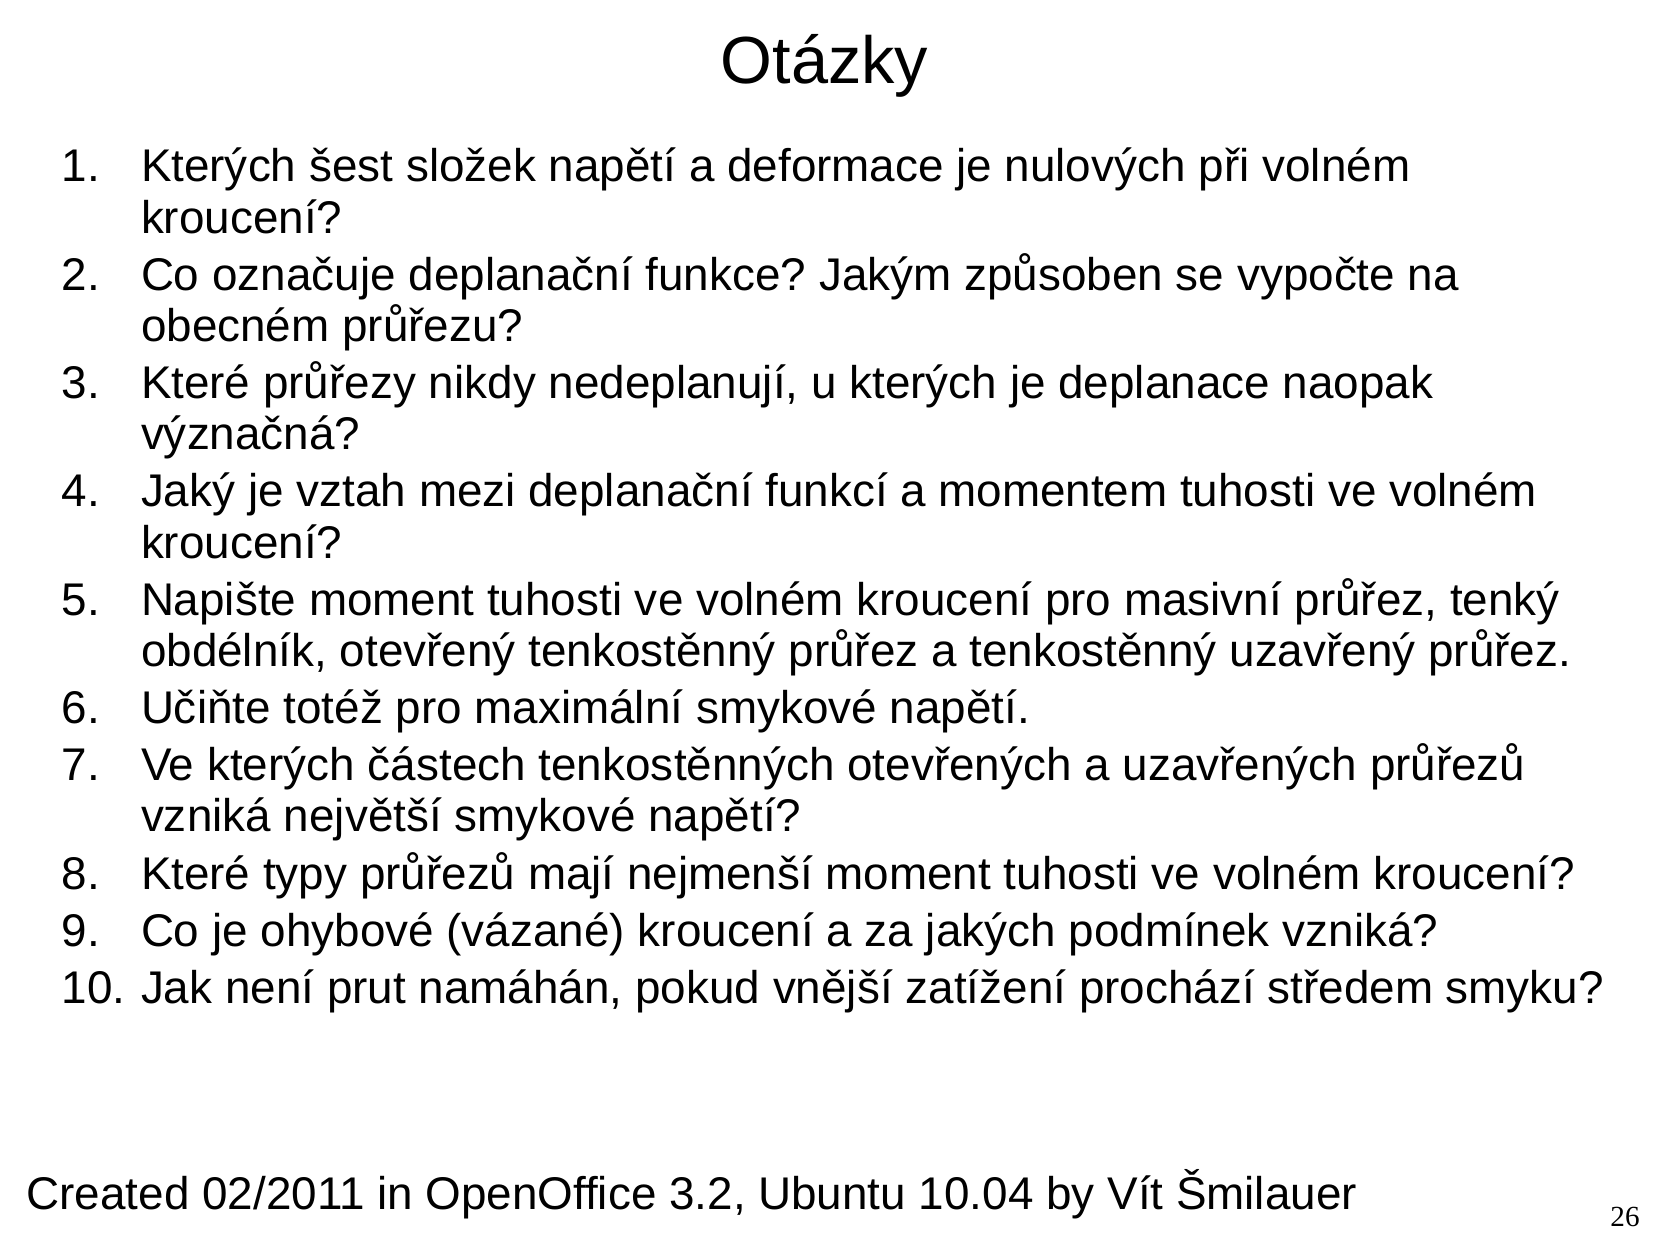

# Otázky
Kterých šest složek napětí a deformace je nulových při volném kroucení?
Co označuje deplanační funkce? Jakým způsoben se vypočte na obecném průřezu?
Které průřezy nikdy nedeplanují, u kterých je deplanace naopak význačná?
Jaký je vztah mezi deplanační funkcí a momentem tuhosti ve volném kroucení?
Napište moment tuhosti ve volném kroucení pro masivní průřez, tenký obdélník, otevřený tenkostěnný průřez a tenkostěnný uzavřený průřez.
Učiňte totéž pro maximální smykové napětí.
Ve kterých částech tenkostěnných otevřených a uzavřených průřezů vzniká největší smykové napětí?
Které typy průřezů mají nejmenší moment tuhosti ve volném kroucení?
Co je ohybové (vázané) kroucení a za jakých podmínek vzniká?
Jak není prut namáhán, pokud vnější zatížení prochází středem smyku?
Created 02/2011 in OpenOffice 3.2, Ubuntu 10.04 by Vít Šmilauer
26